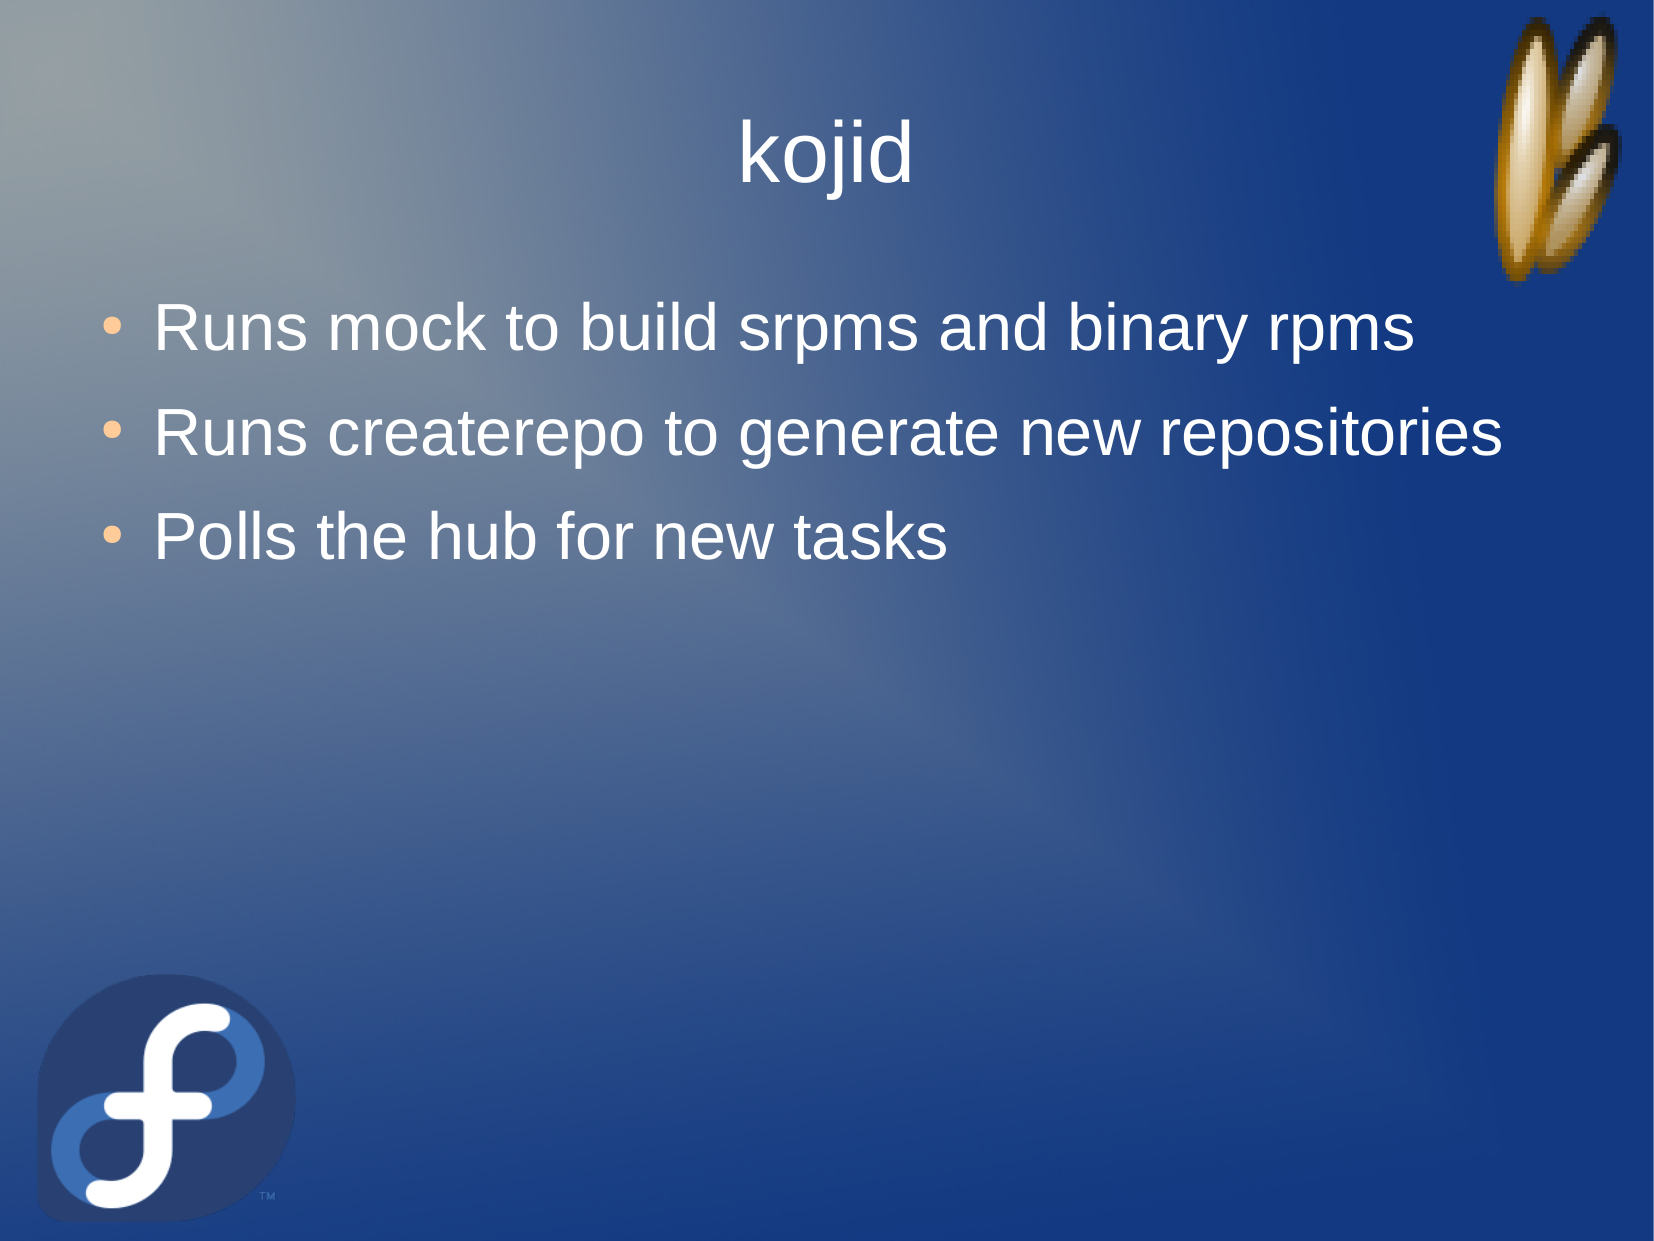

# kojid
Runs mock to build srpms and binary rpms
Runs createrepo to generate new repositories
Polls the hub for new tasks